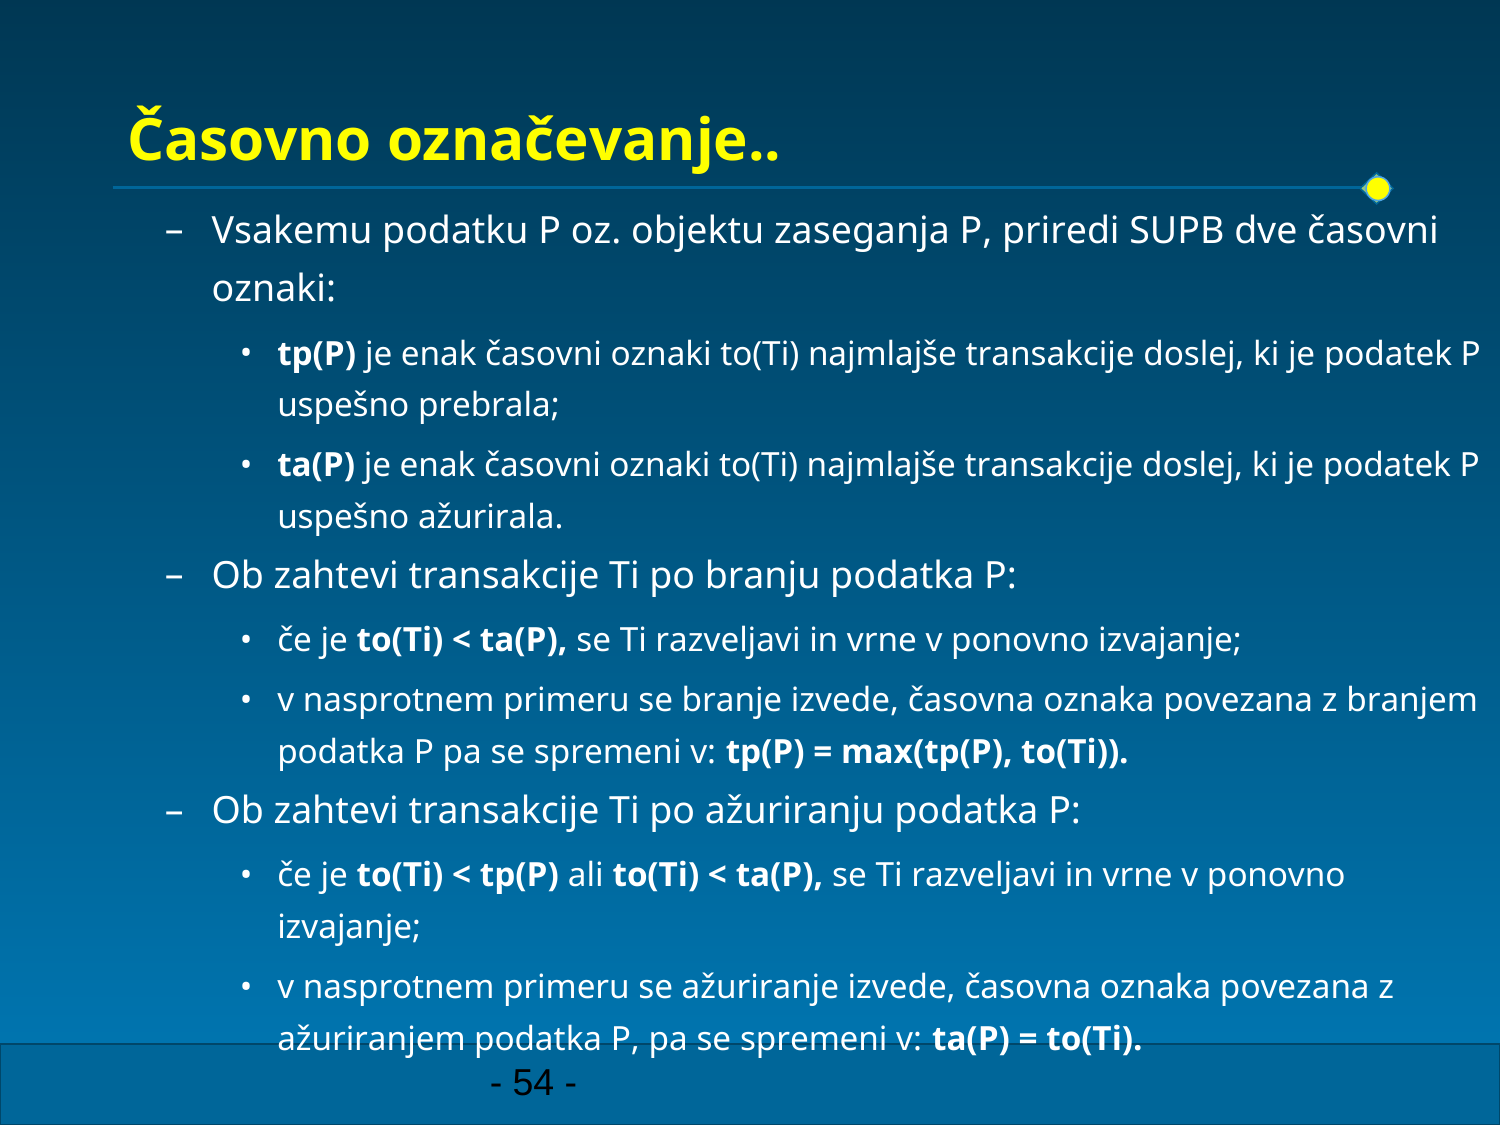

# Časovno označevanje..
Vsakemu podatku P oz. objektu zaseganja P, priredi SUPB dve časovni oznaki:
tp(P) je enak časovni oznaki to(Ti) najmlajše transakcije doslej, ki je podatek P uspešno prebrala;
ta(P) je enak časovni oznaki to(Ti) najmlajše transakcije doslej, ki je podatek P uspešno ažurirala.
Ob zahtevi transakcije Ti po branju podatka P:
če je to(Ti) < ta(P), se Ti razveljavi in vrne v ponovno izvajanje;
v nasprotnem primeru se branje izvede, časovna oznaka povezana z branjem podatka P pa se spremeni v: tp(P) = max(tp(P), to(Ti)).
Ob zahtevi transakcije Ti po ažuriranju podatka P:
če je to(Ti) < tp(P) ali to(Ti) < ta(P), se Ti razveljavi in vrne v ponovno izvajanje;
v nasprotnem primeru se ažuriranje izvede, časovna oznaka povezana z ažuriranjem podatka P, pa se spremeni v: ta(P) = to(Ti).